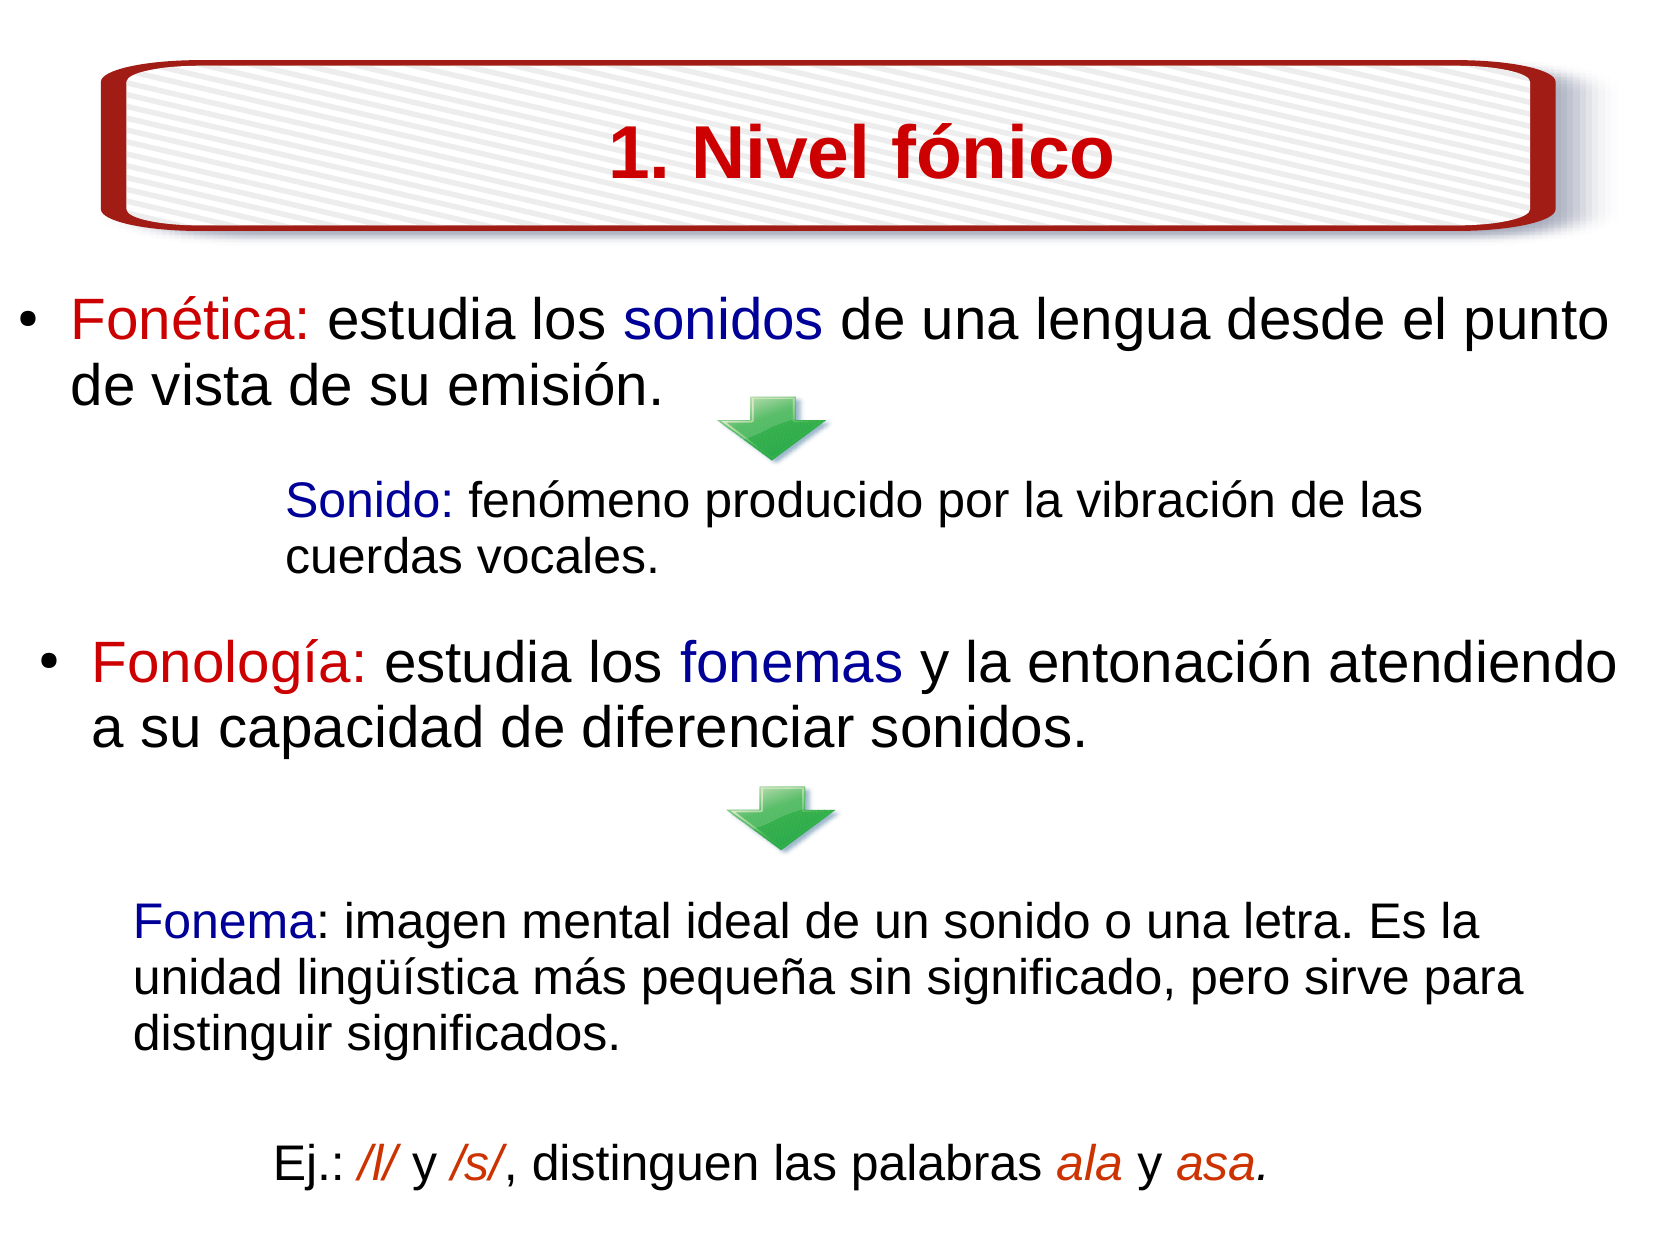

1. Nivel fónico
#
Fonética: estudia los sonidos de una lengua desde el punto de vista de su emisión.
Sonido: fenómeno producido por la vibración de las cuerdas vocales.
Fonología: estudia los fonemas y la entonación atendiendo a su capacidad de diferenciar sonidos.
Fonema: imagen mental ideal de un sonido o una letra. Es la unidad lingüística más pequeña sin significado, pero sirve para distinguir significados.
 Ej.: /l/ y /s/, distinguen las palabras ala y asa.